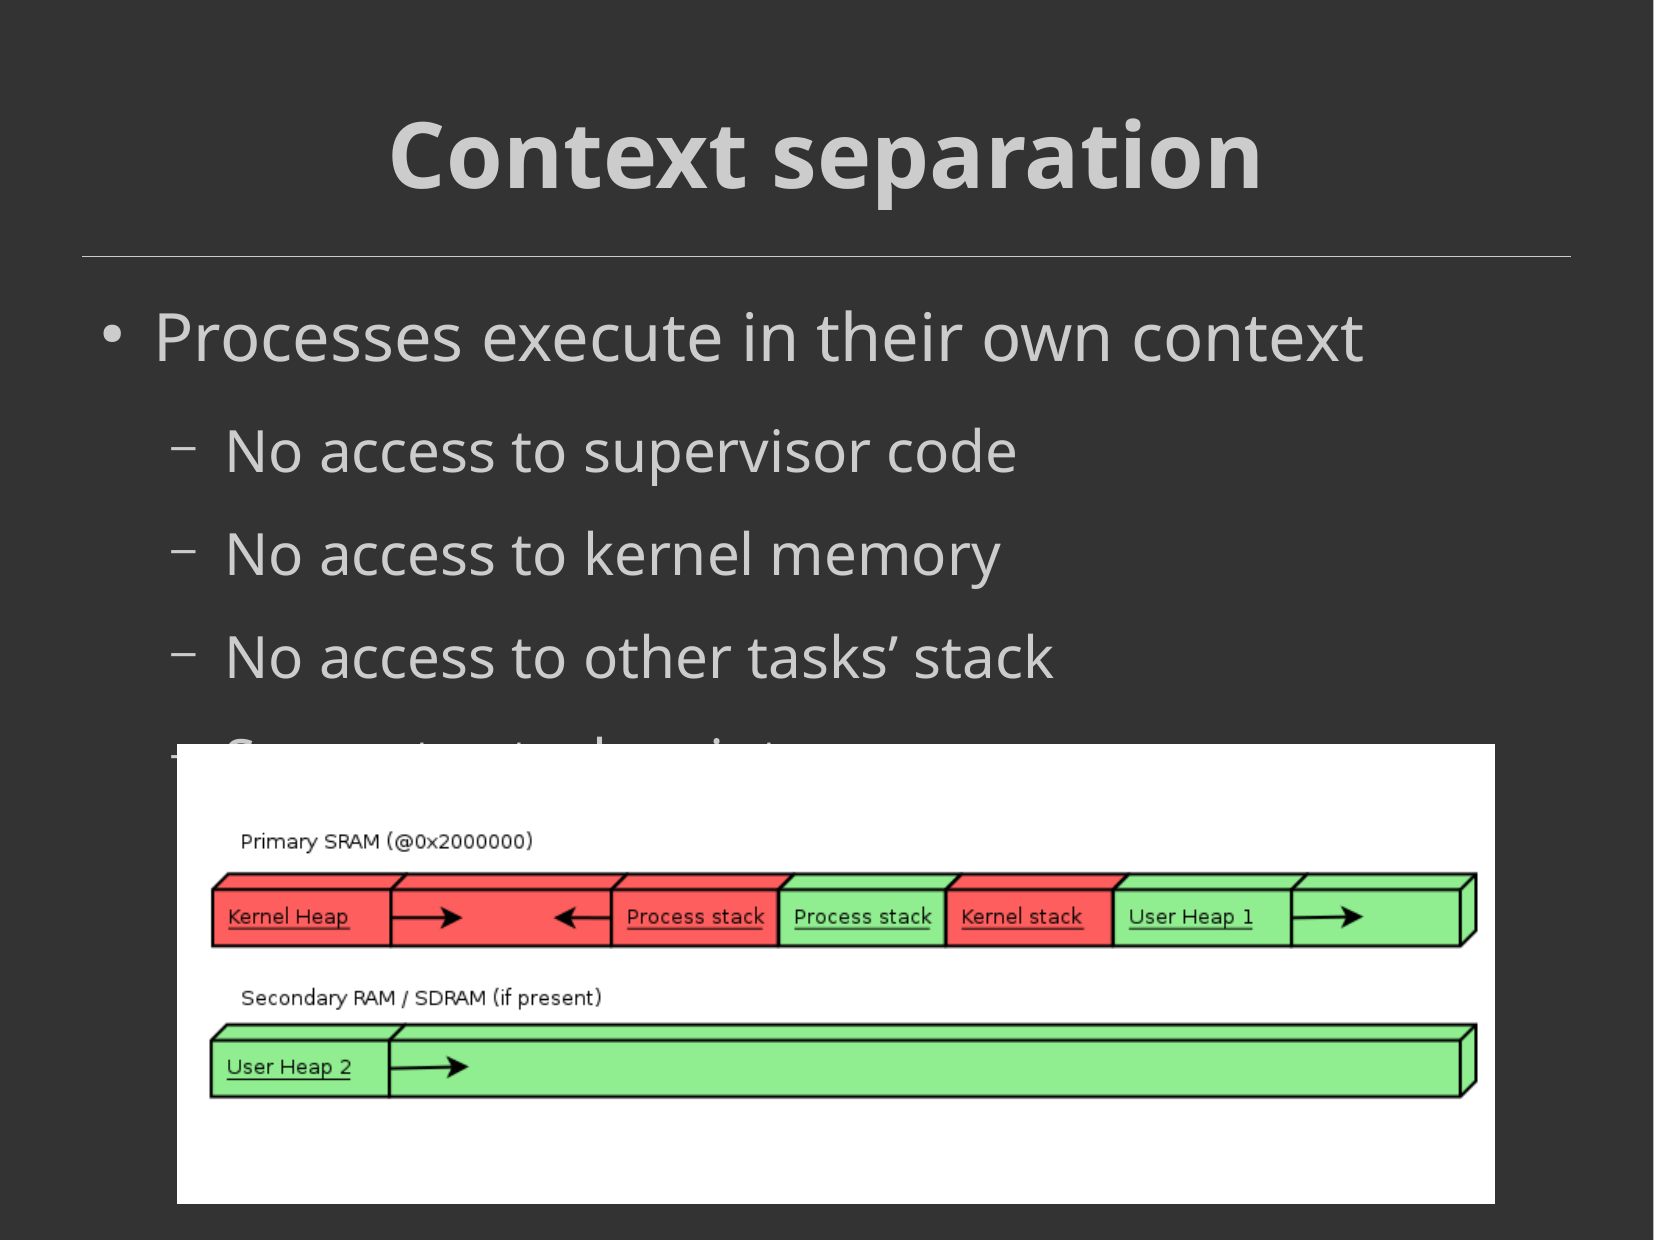

# Context separation
Processes execute in their own context
No access to supervisor code
No access to kernel memory
No access to other tasks’ stack
Separate stack pointer